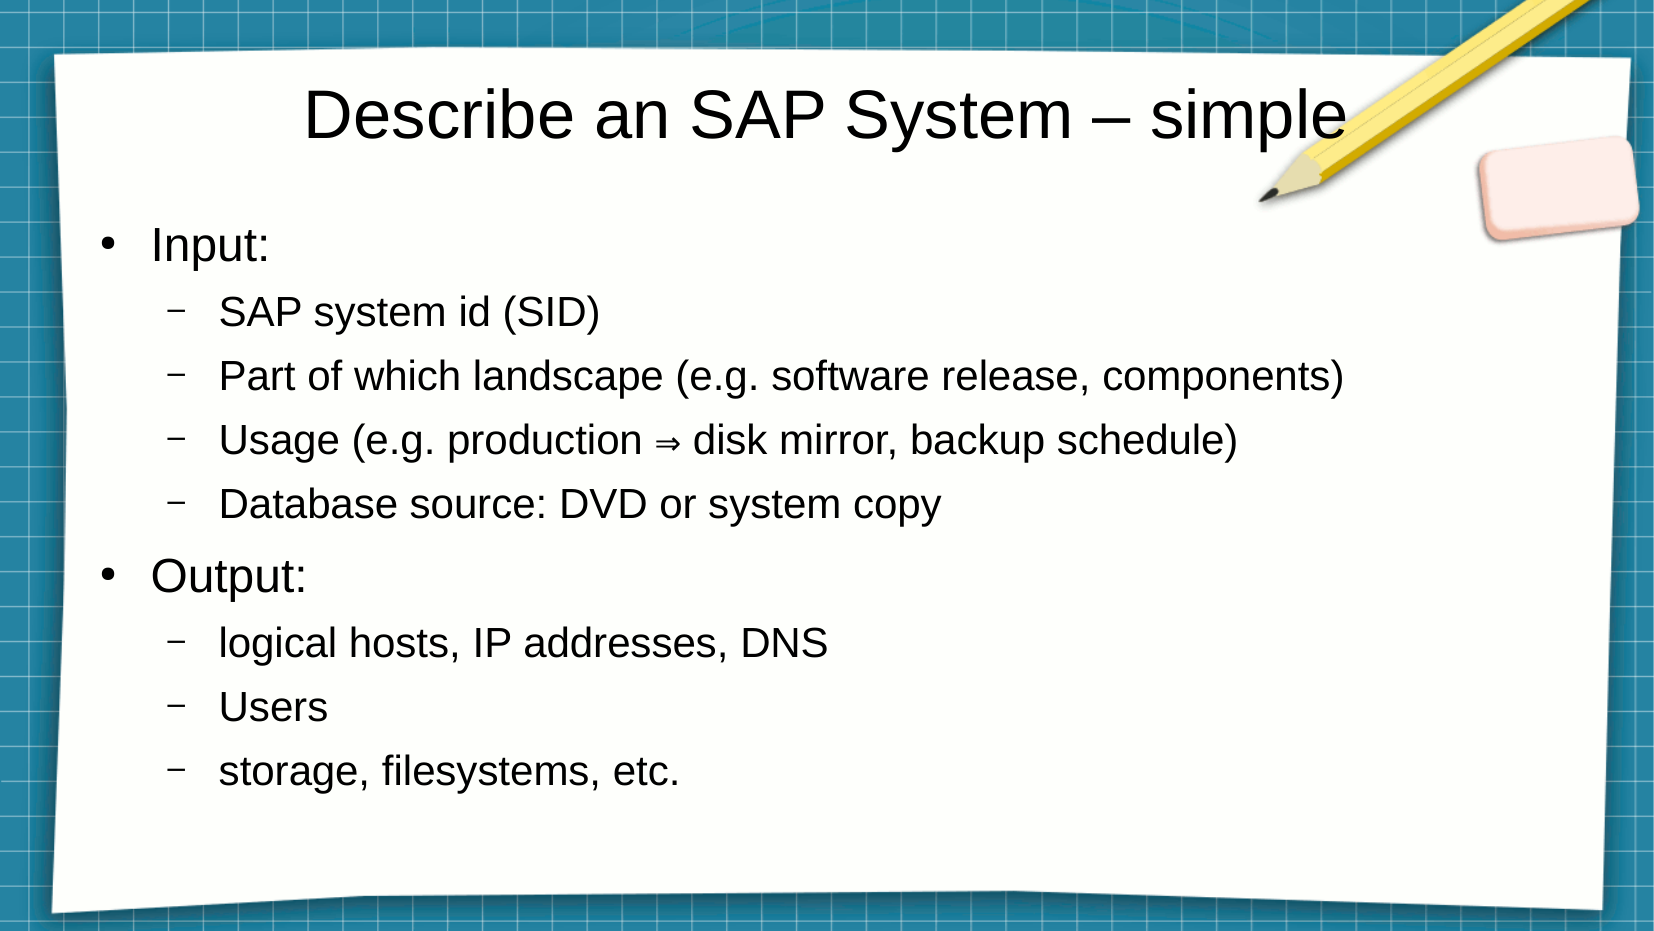

# Describe an SAP System – simple
Input:
SAP system id (SID)
Part of which landscape (e.g. software release, components)
Usage (e.g. production ⇒ disk mirror, backup schedule)
Database source: DVD or system copy
Output:
logical hosts, IP addresses, DNS
Users
storage, filesystems, etc.